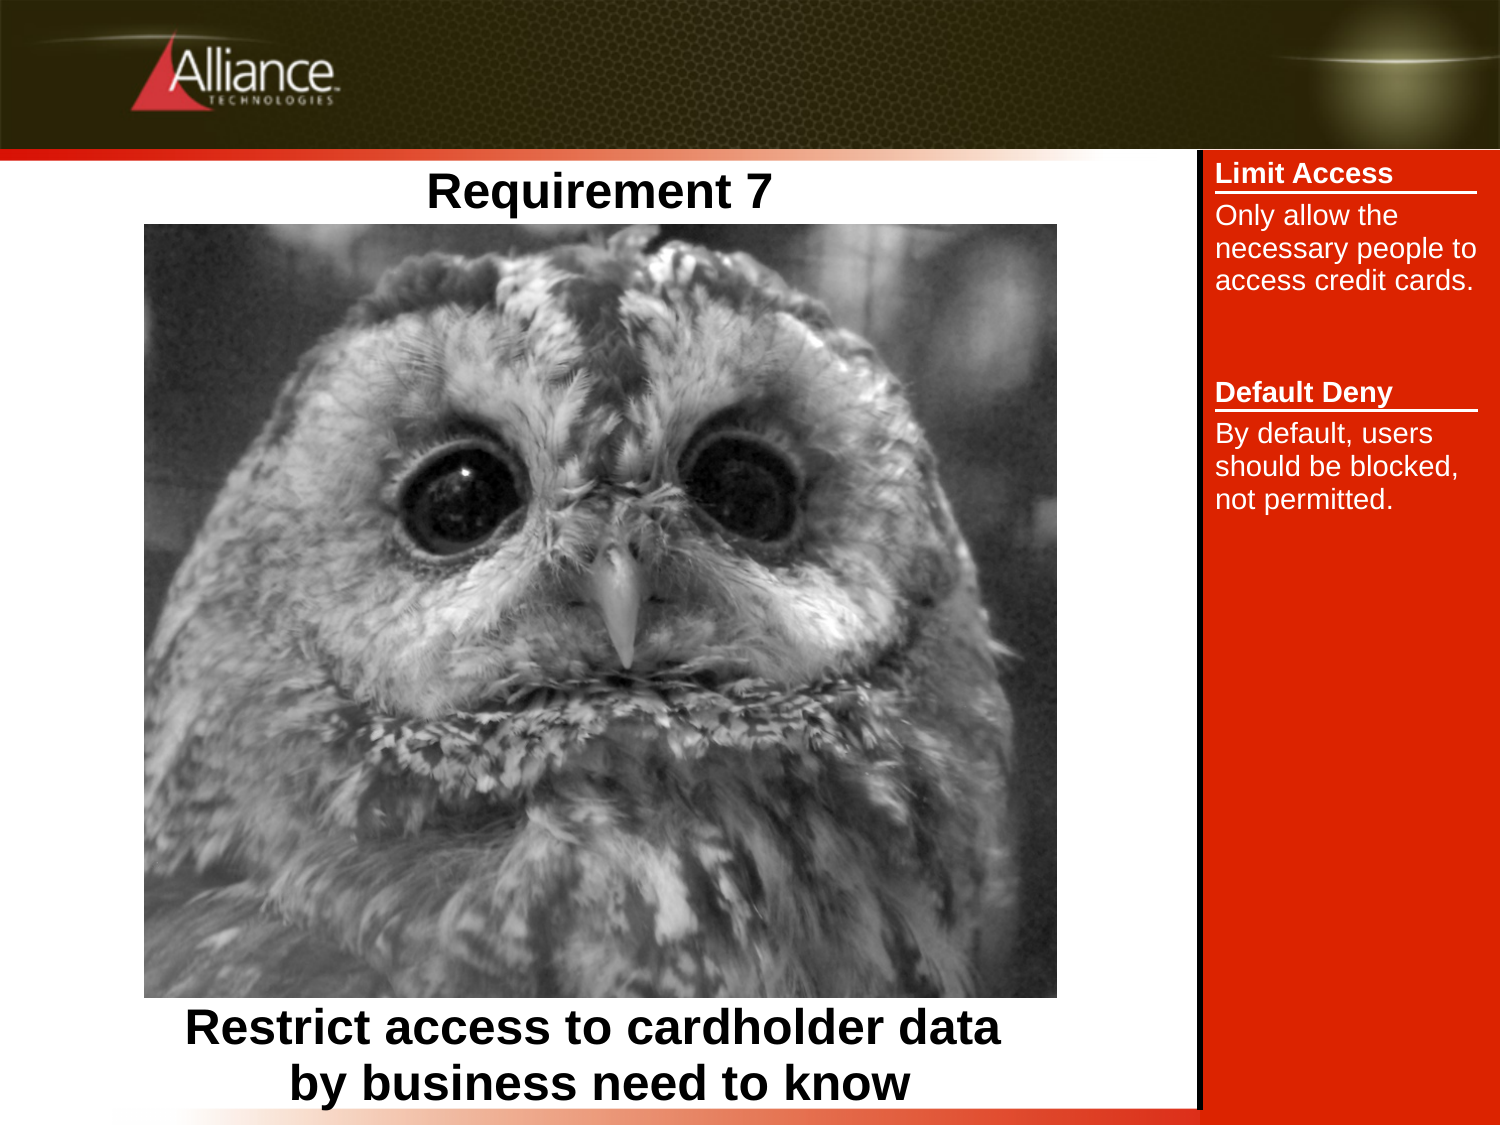

Limit Access
Requirement 7
Restrict access to cardholder data
by business need to know
Only allow the necessary people to access credit cards.
Default Deny
By default, users should be blocked, not permitted.